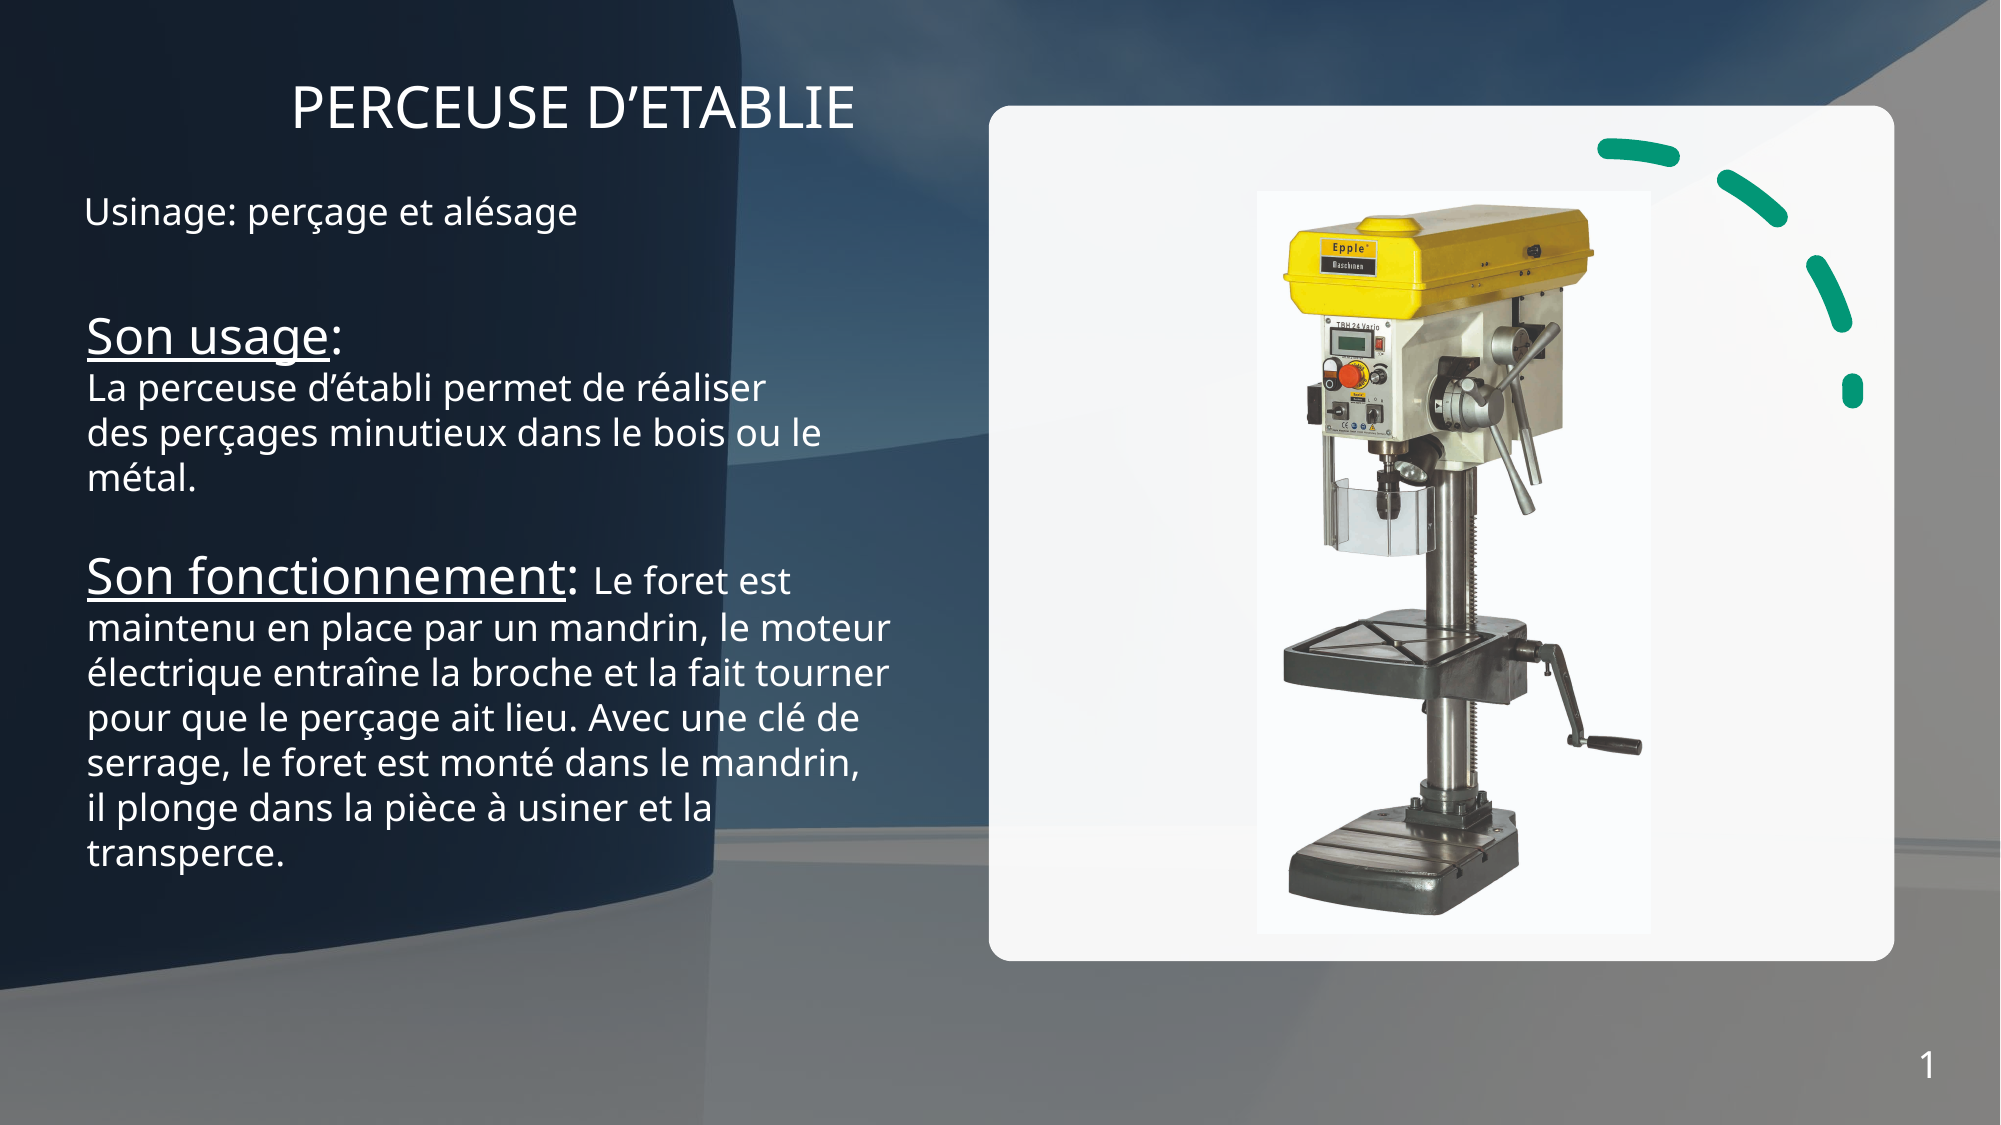

PERCEUSE D’ETABLIE
Usinage: perçage et alésage
Son usage:
La perceuse d’établi permet de réaliser des perçages minutieux dans le bois ou le métal.
Son fonctionnement: Le foret est maintenu en place par un mandrin, le moteur électrique entraîne la broche et la fait tourner pour que le perçage ait lieu. Avec une clé de serrage, le foret est monté dans le mandrin,
il plonge dans la pièce à usiner et la transperce.
1